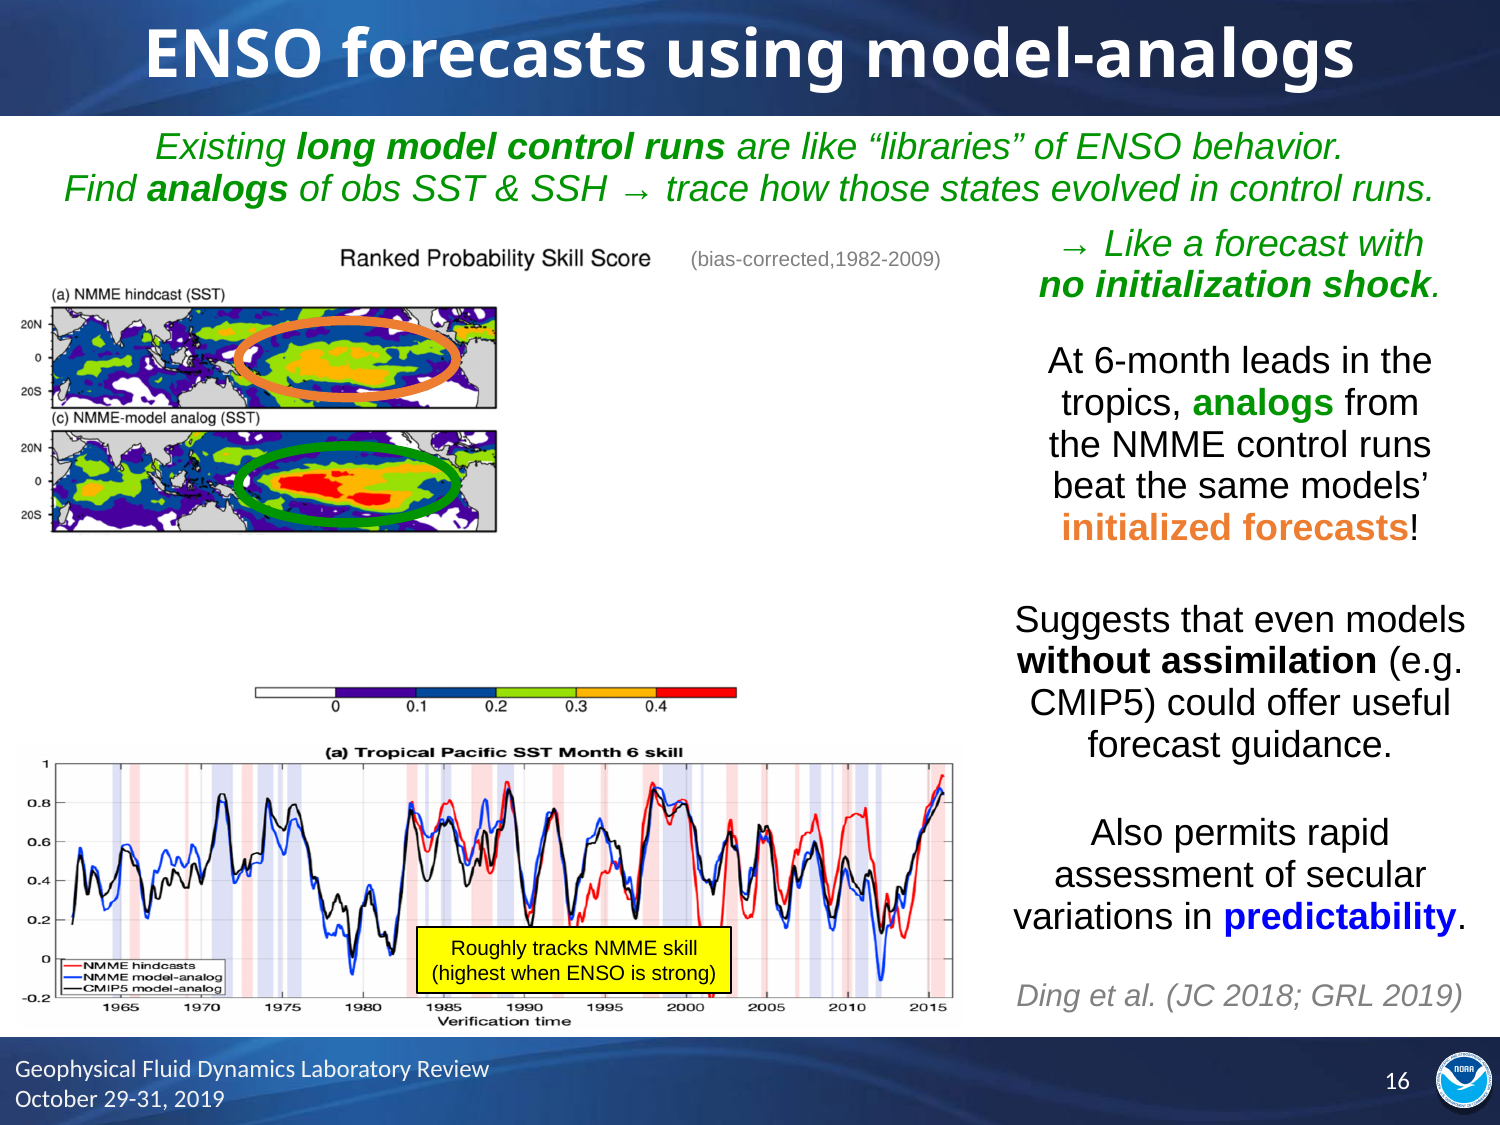

# ENSO forecasts using model-analogs
Existing long model control runs are like “libraries” of ENSO behavior.
Find analogs of obs SST & SSH → trace how those states evolved in control runs.
→ Like a forecast with
no initialization shock.
(bias-corrected,1982-2009)
At 6-month leads in the tropics, analogs from
the NMME control runs beat the same models’ initialized forecasts!
Suggests that even models without assimilation (e.g. CMIP5) could offer useful forecast guidance.
Also permits rapid assessment of secular variations in predictability.
Roughly tracks NMME skill
(highest when ENSO is strong)
Ding et al. (JC 2018; GRL 2019)